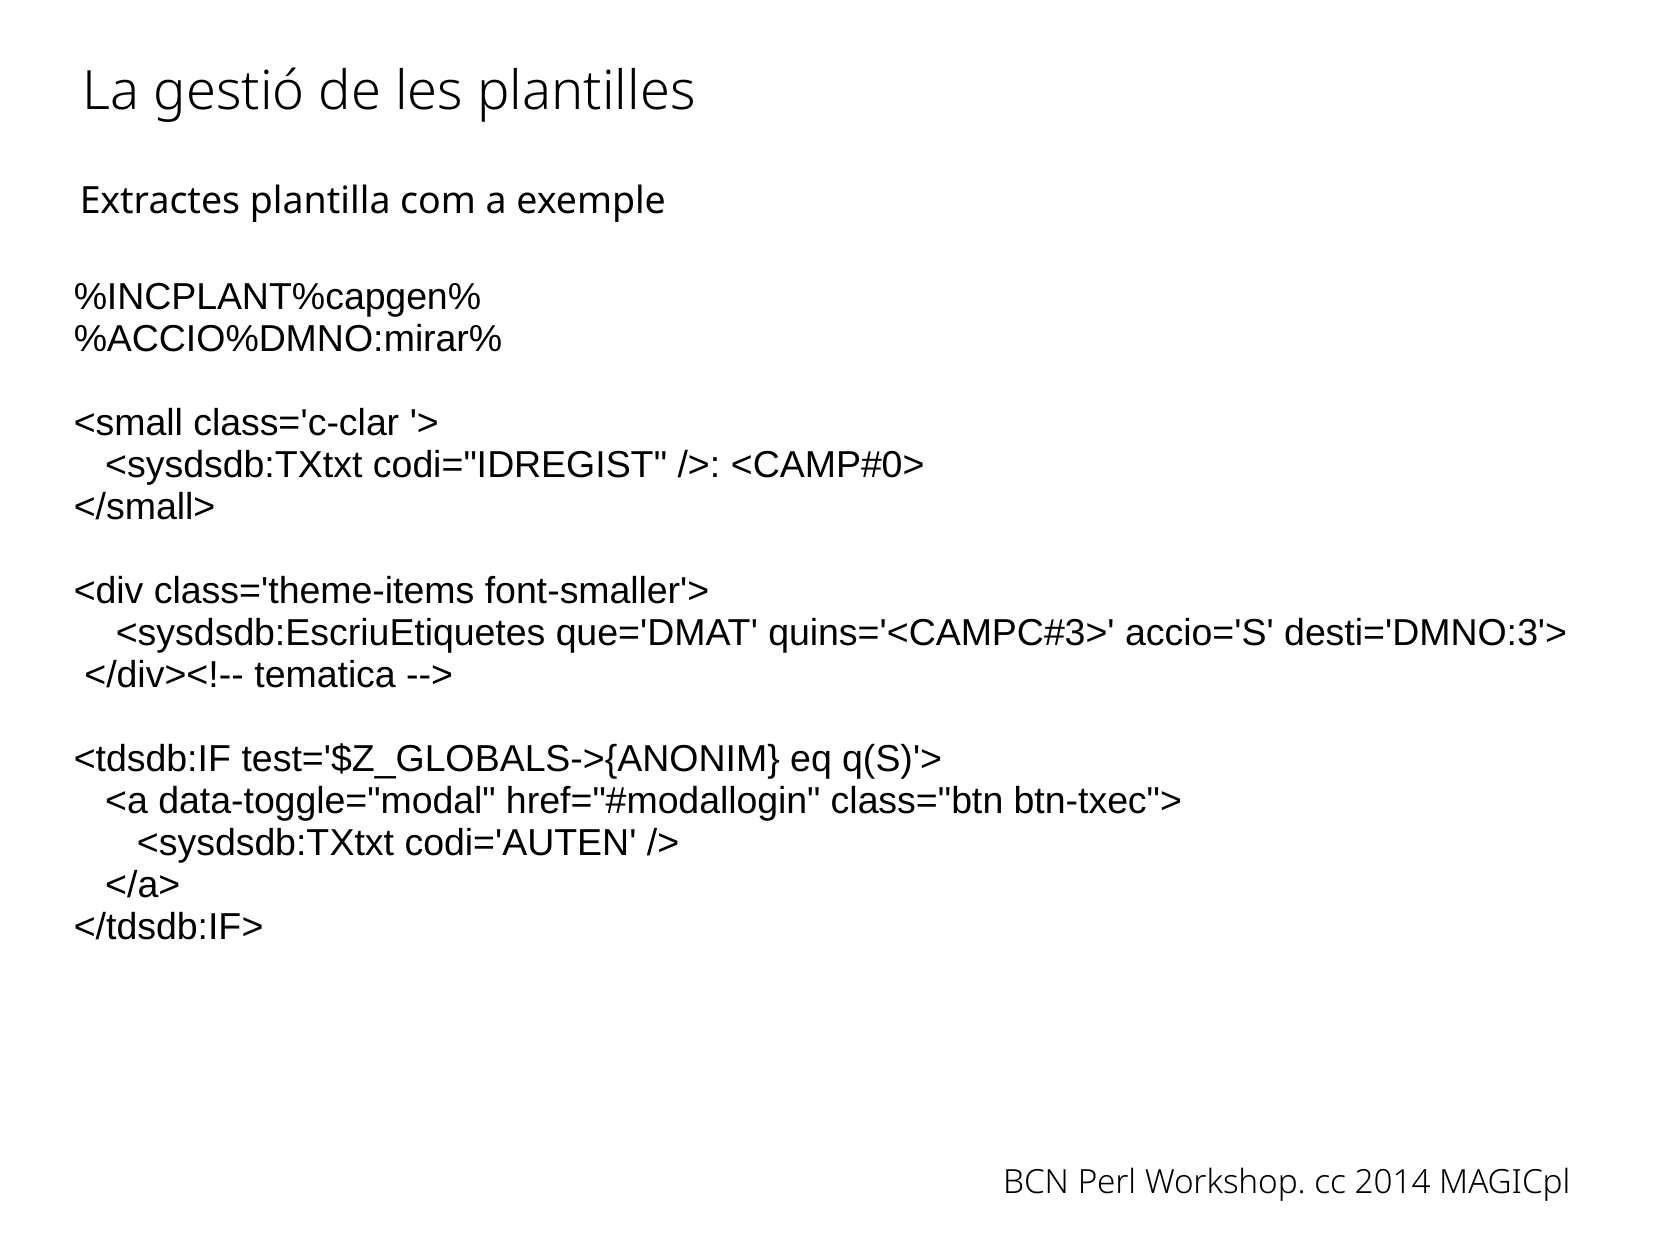

La gestió de les plantilles
Extractes plantilla com a exemple
%INCPLANT%capgen%
%ACCIO%DMNO:mirar%
<small class='c-clar '>
 <sysdsdb:TXtxt codi="IDREGIST" />: <CAMP#0>
</small>
<div class='theme-items font-smaller'>
 <sysdsdb:EscriuEtiquetes que='DMAT' quins='<CAMPC#3>' accio='S' desti='DMNO:3'>
 </div><!-- tematica -->
<tdsdb:IF test='$Z_GLOBALS->{ANONIM} eq q(S)'>
 <a data-toggle="modal" href="#modallogin" class="btn btn-txec">
 <sysdsdb:TXtxt codi='AUTEN' />
 </a>
</tdsdb:IF>
# BCN Perl Workshop. cc 2014 MAGICpl